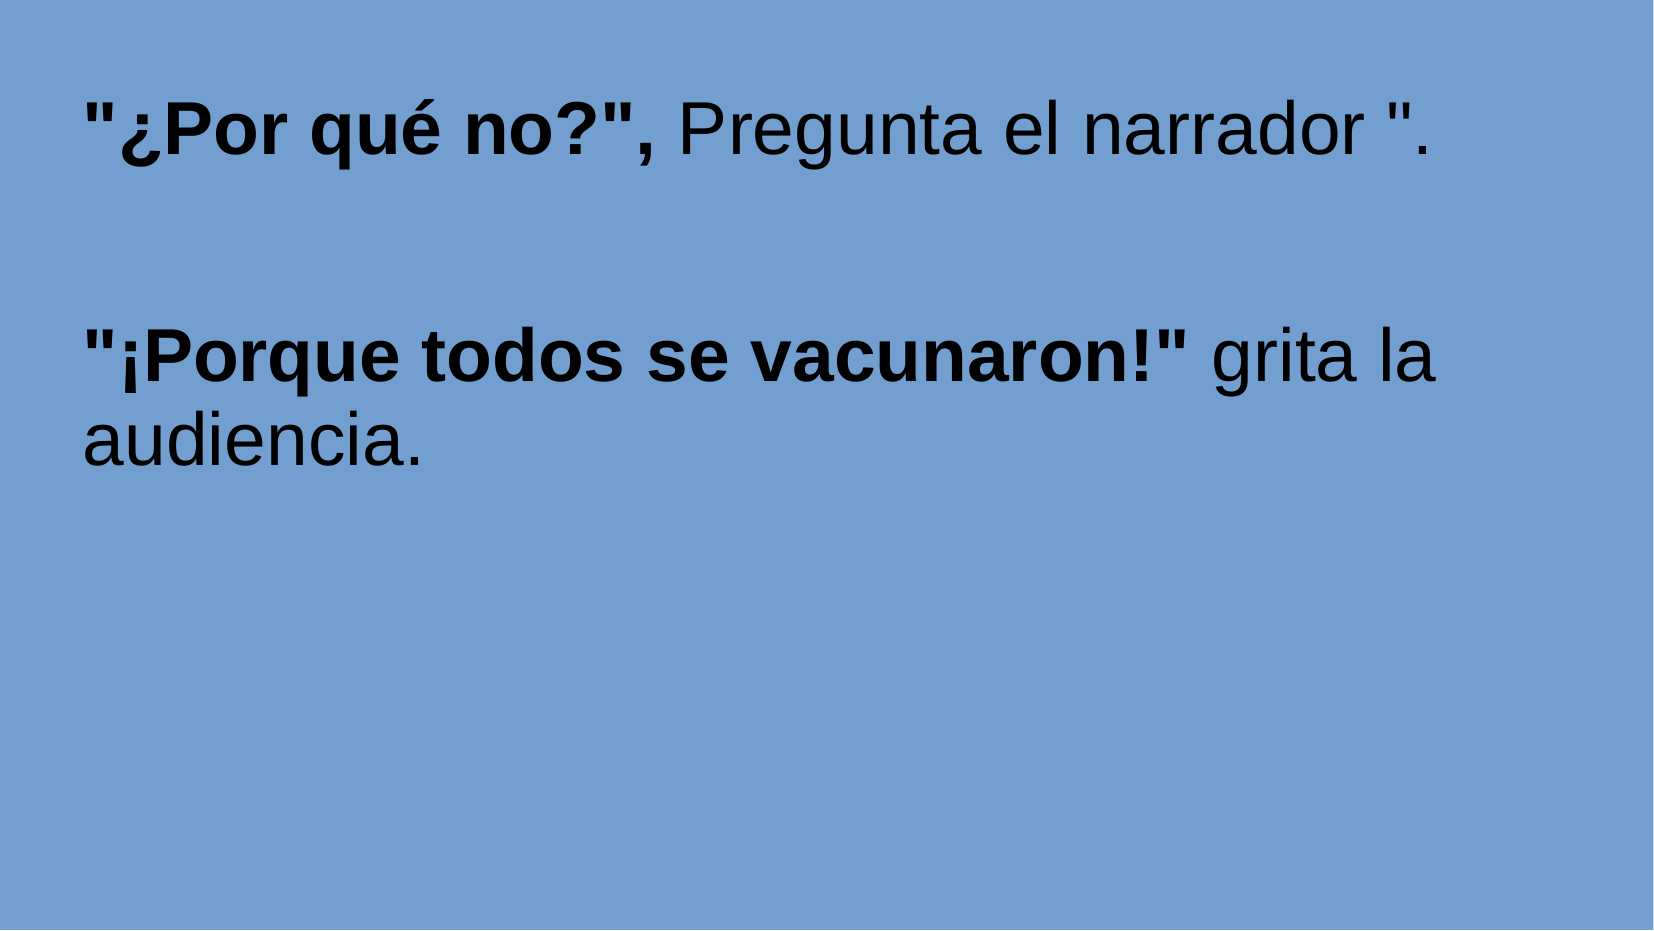

# "¿Por qué no?", Pregunta el narrador ".
"¡Porque todos se vacunaron!" grita la audiencia.